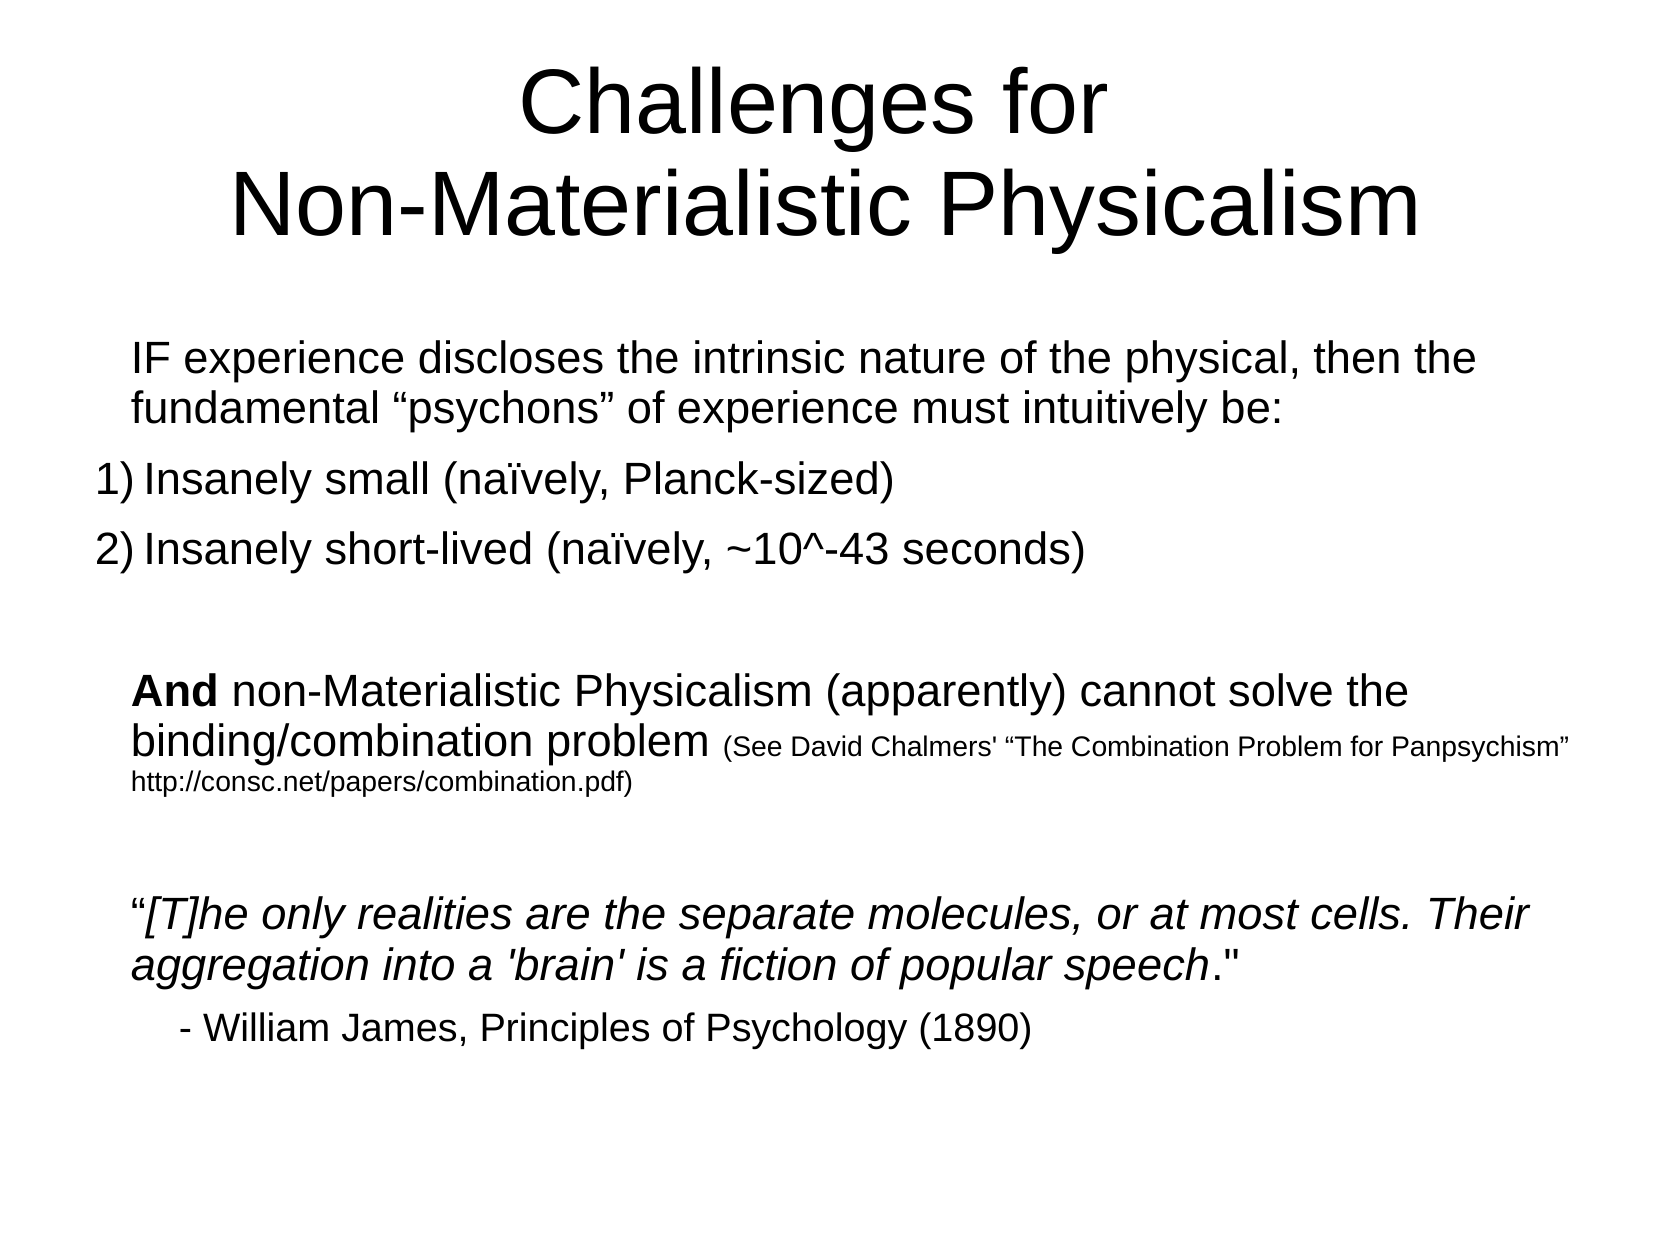

# Challenges for Non-Materialistic Physicalism
IF experience discloses the intrinsic nature of the physical, then the fundamental “psychons” of experience must intuitively be:
 Insanely small (naïvely, Planck-sized)
 Insanely short-lived (naïvely, ~10^-43 seconds)
And non-Materialistic Physicalism (apparently) cannot solve the binding/combination problem (See David Chalmers' “The Combination Problem for Panpsychism” http://consc.net/papers/combination.pdf)
“[T]he only realities are the separate molecules, or at most cells. Their aggregation into a 'brain' is a fiction of popular speech."
- William James, Principles of Psychology (1890)